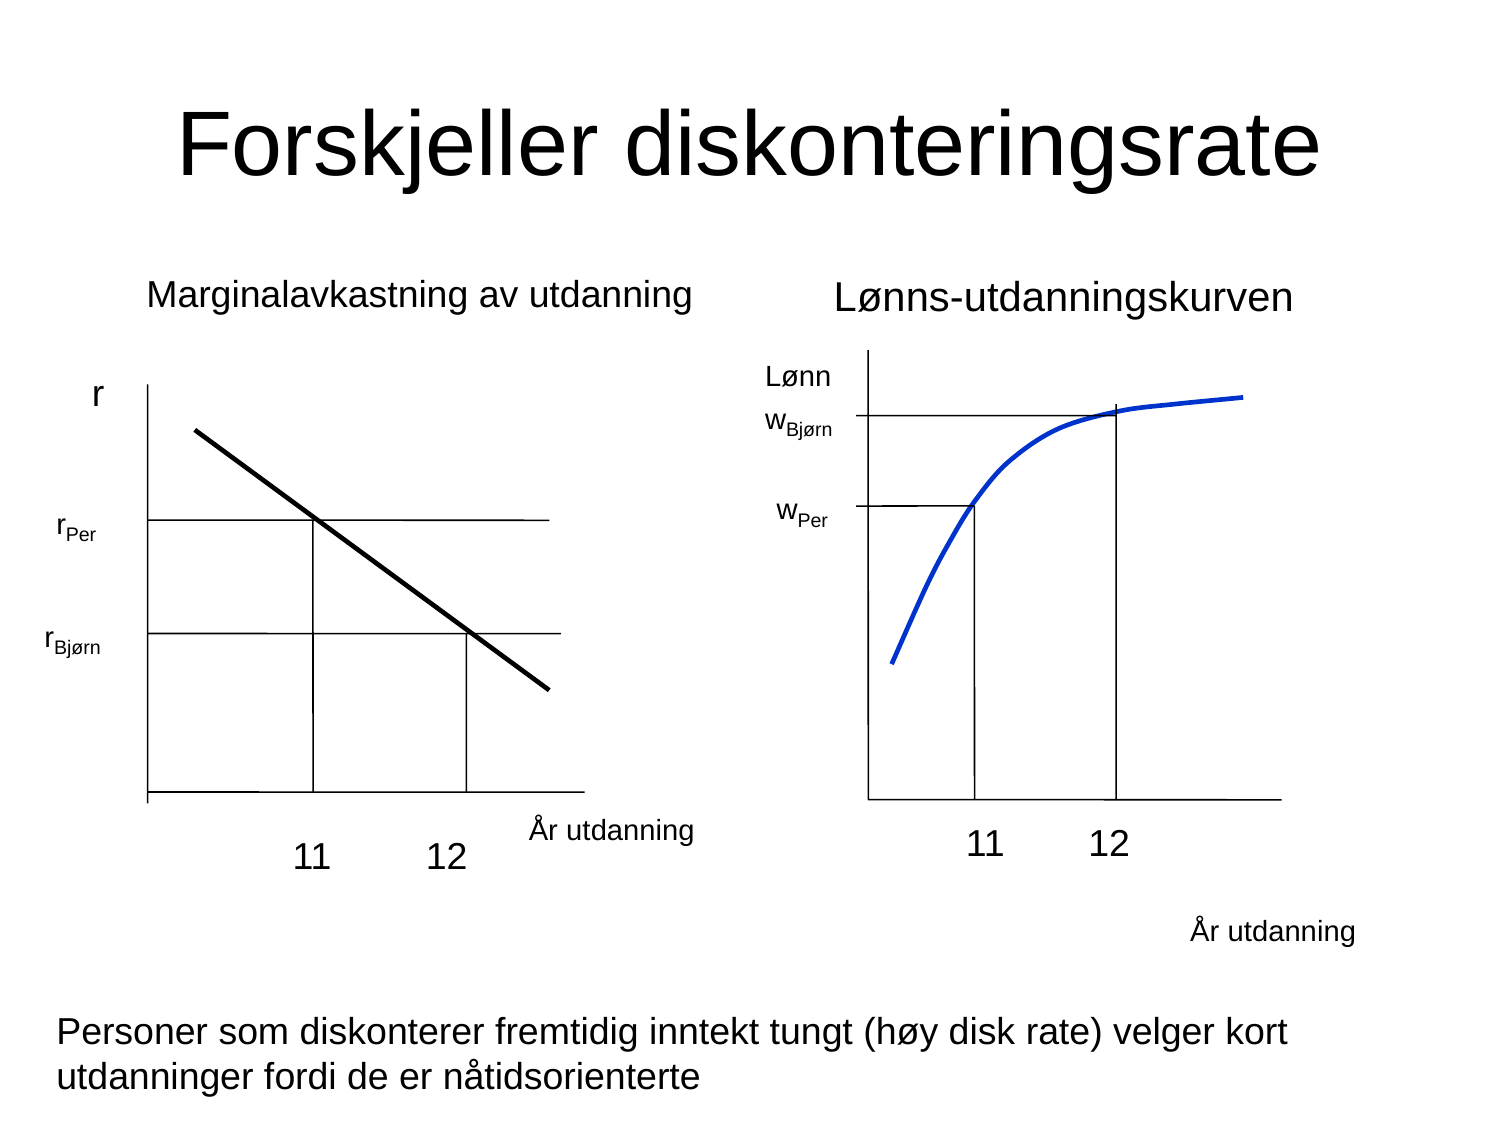

# Forskjeller diskonteringsrate
Marginalavkastning av utdanning
Lønns-utdanningskurven
Lønn
r
rPer
rBjørn
År utdanning
11 12
wBjørn
wPer
11 12
År utdanning
Personer som diskonterer fremtidig inntekt tungt (høy disk rate) velger kort utdanninger fordi de er nåtidsorienterte